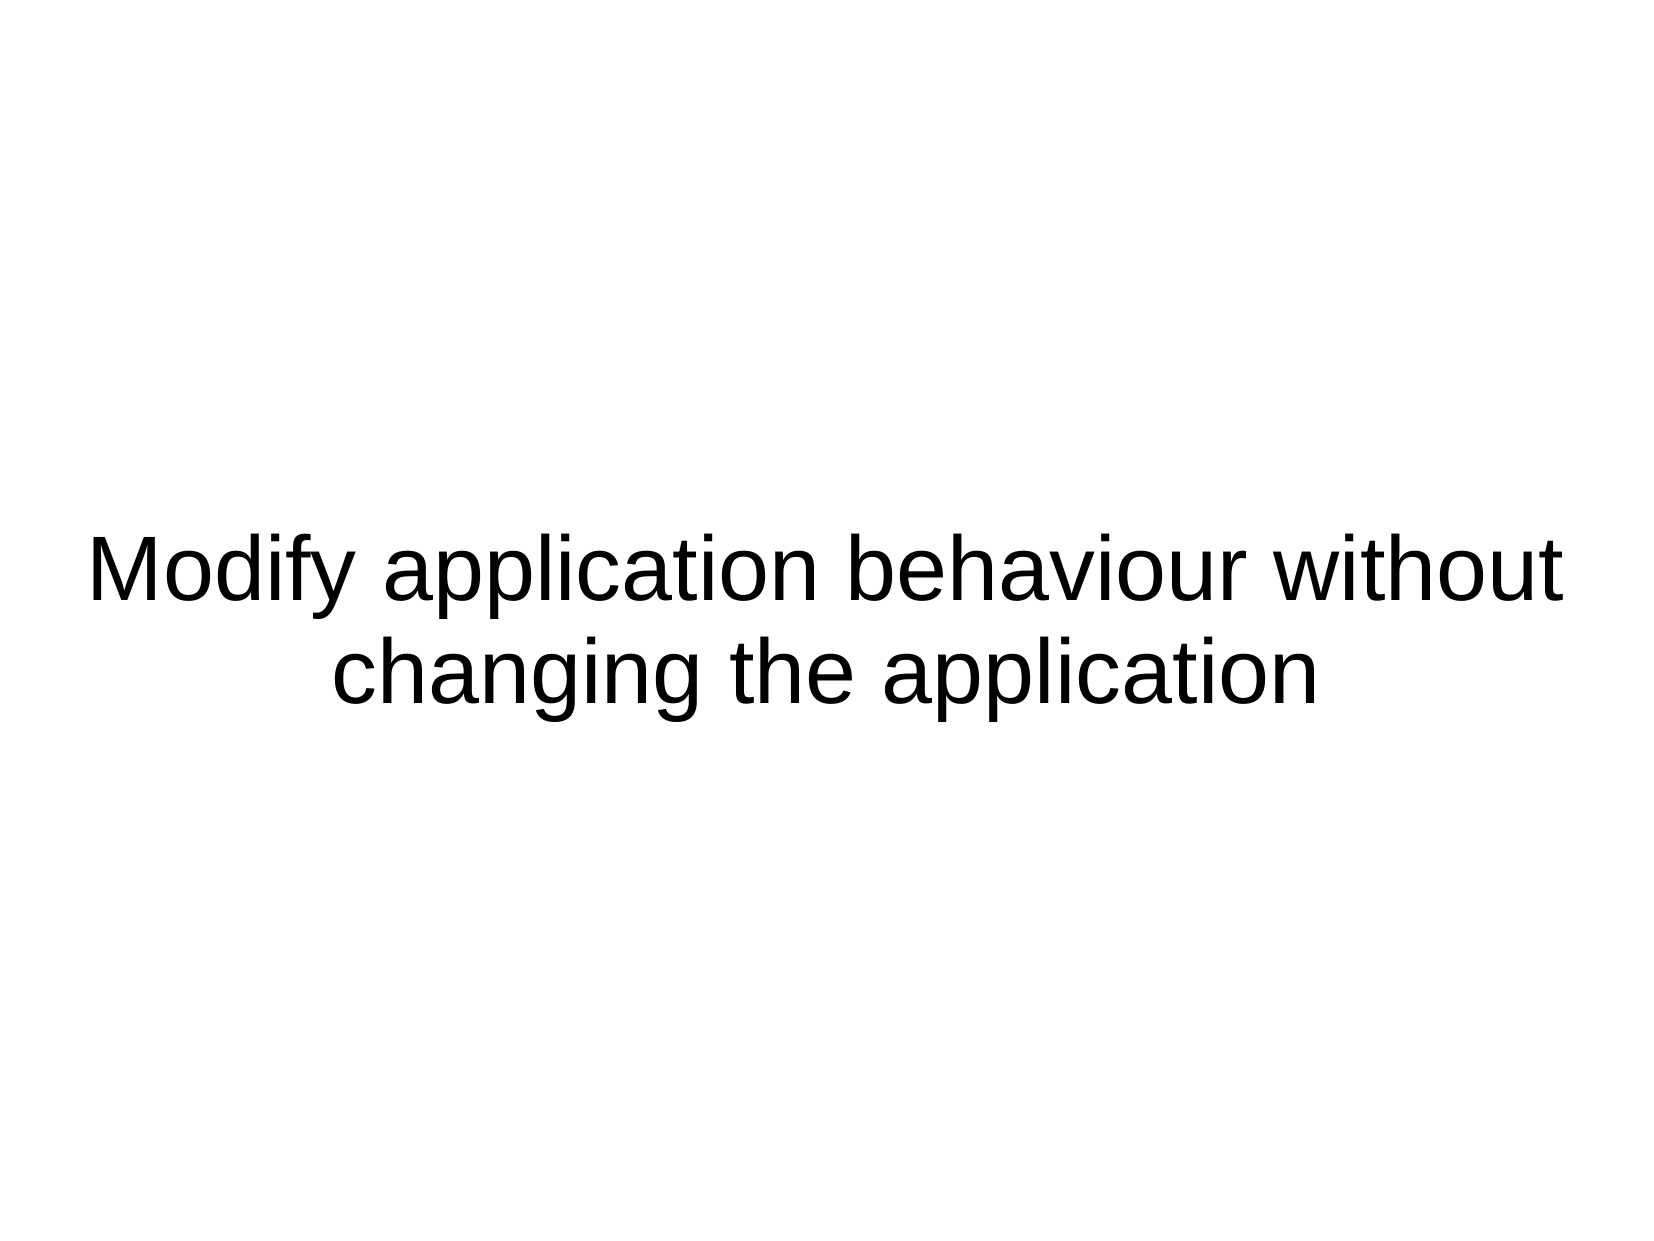

# Modify application behaviour without changing the application